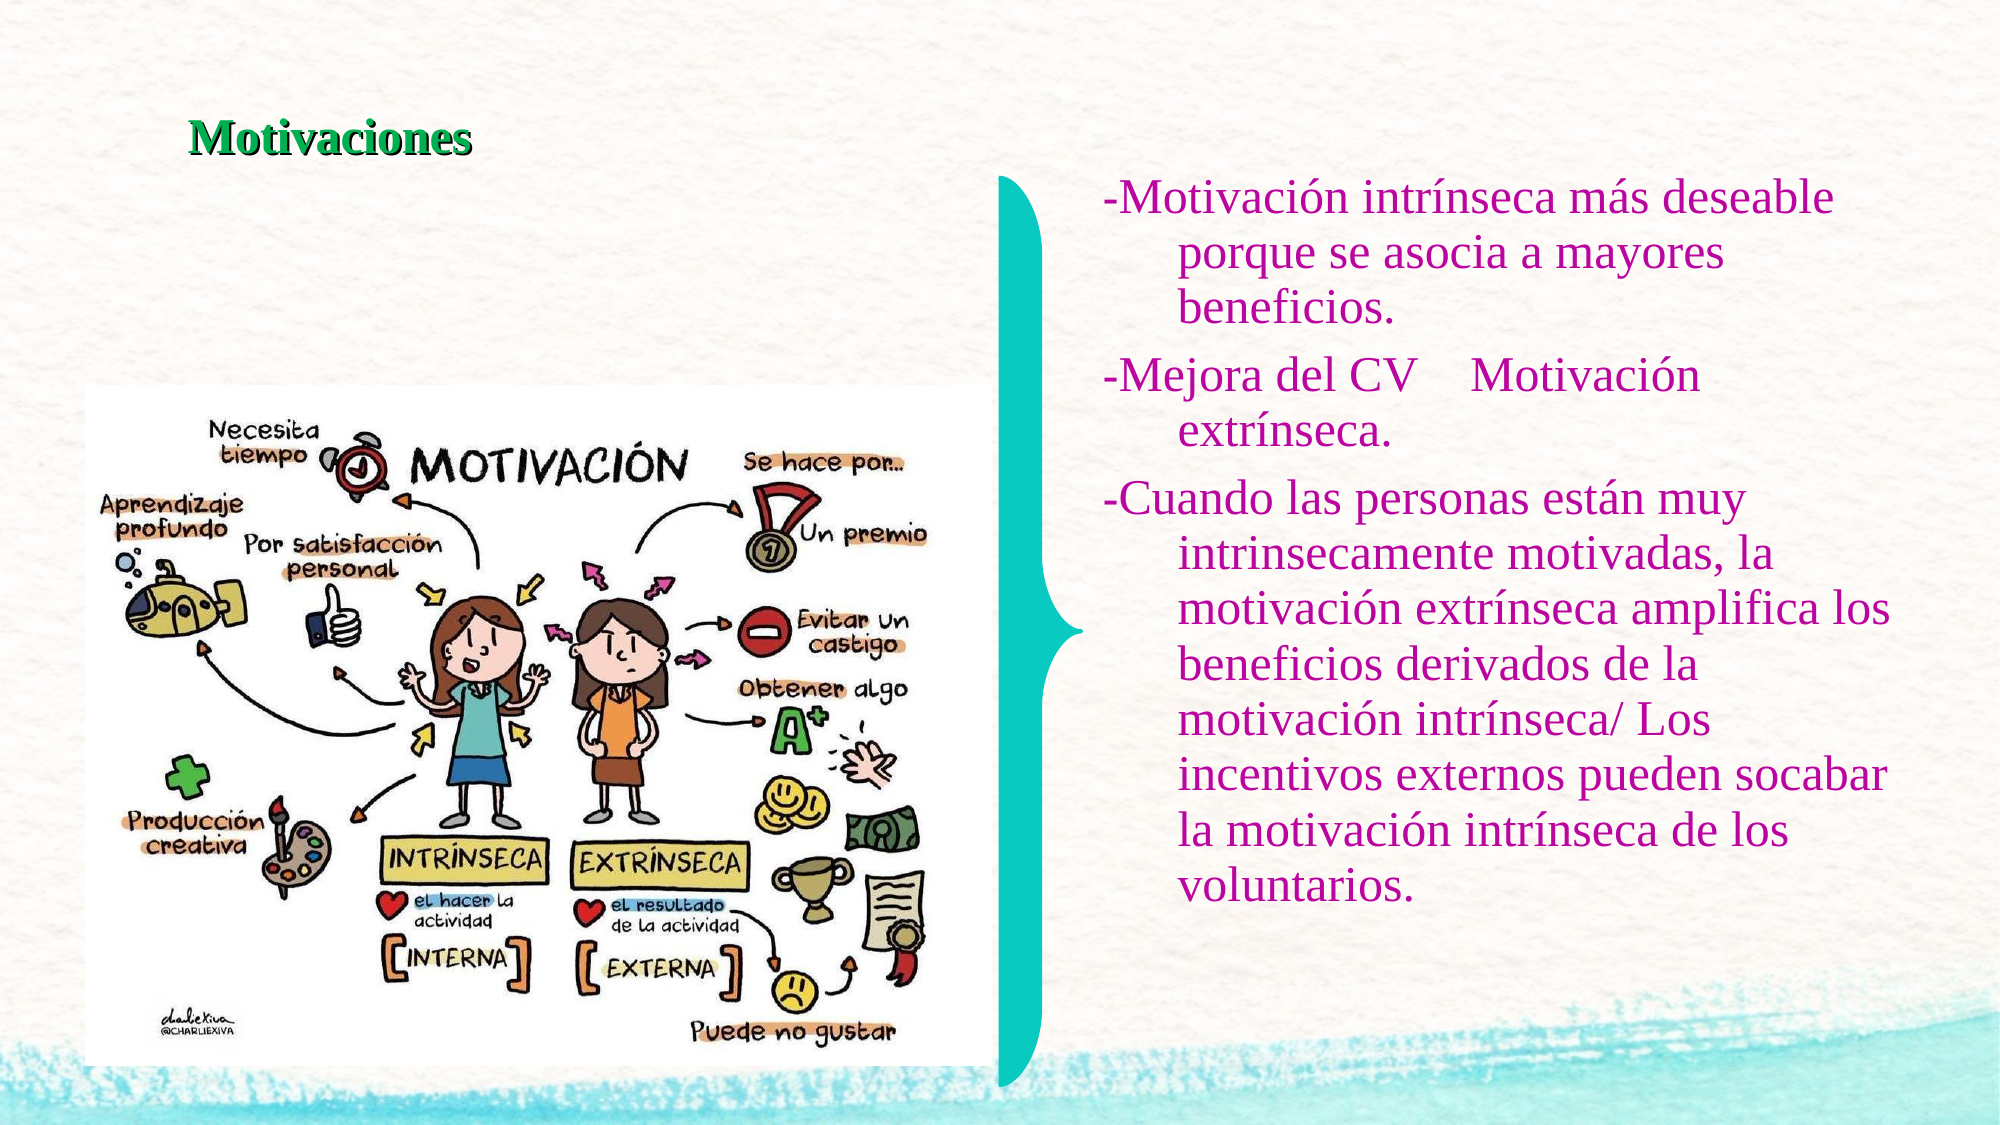

Motivaciones
Motivación intrínseca más deseable porque se asocia a mayores beneficios.
Mejora del CV Motivación extrínseca.
Cuando las personas están muy intrinsecamente motivadas, la motivación extrínseca amplifica los beneficios derivados de la motivación intrínseca/ Los incentivos externos pueden socabar la motivación intrínseca de los voluntarios.